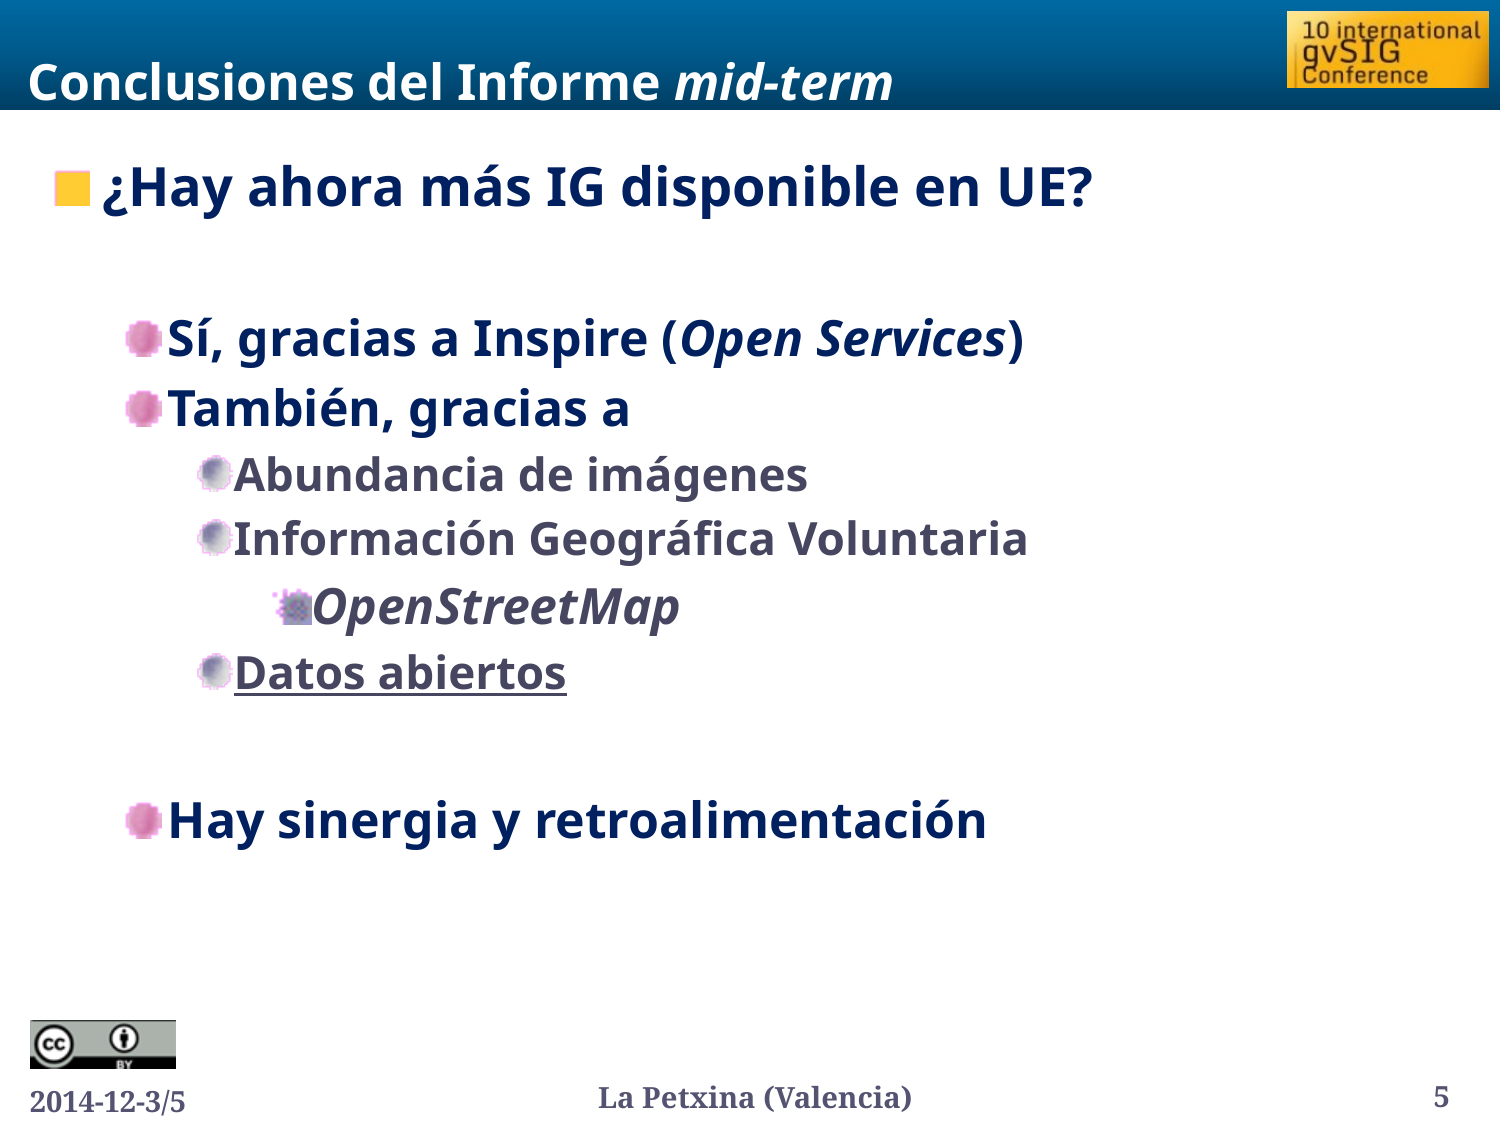

# Conclusiones del Informe mid-term
¿Hay ahora más IG disponible en UE?
Sí, gracias a Inspire (Open Services)
También, gracias a
Abundancia de imágenes
Información Geográfica Voluntaria
OpenStreetMap
Datos abiertos
Hay sinergia y retroalimentación